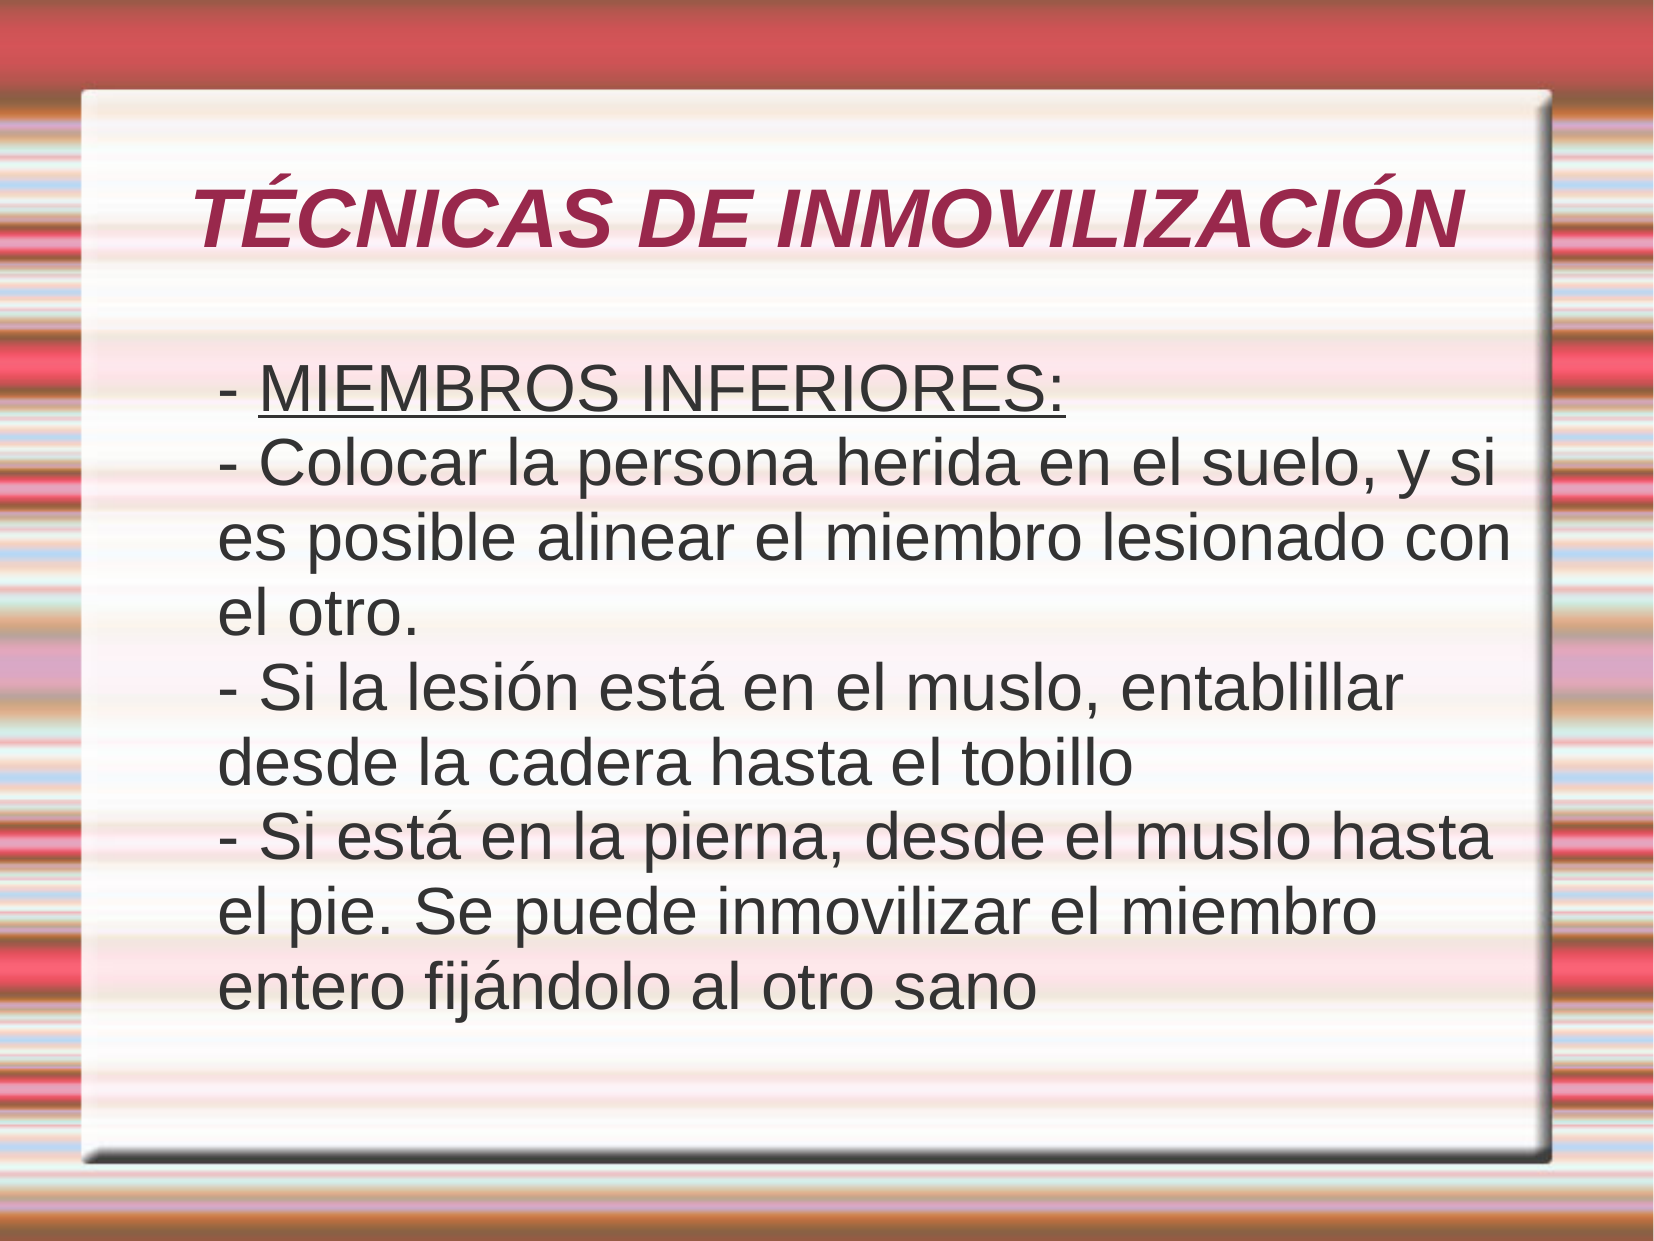

# TÉCNICAS DE INMOVILIZACIÓN
- MIEMBROS INFERIORES:
- Colocar la persona herida en el suelo, y si es posible alinear el miembro lesionado con el otro.
- Si la lesión está en el muslo, entablillar desde la cadera hasta el tobillo
- Si está en la pierna, desde el muslo hasta el pie. Se puede inmovilizar el miembro entero fijándolo al otro sano